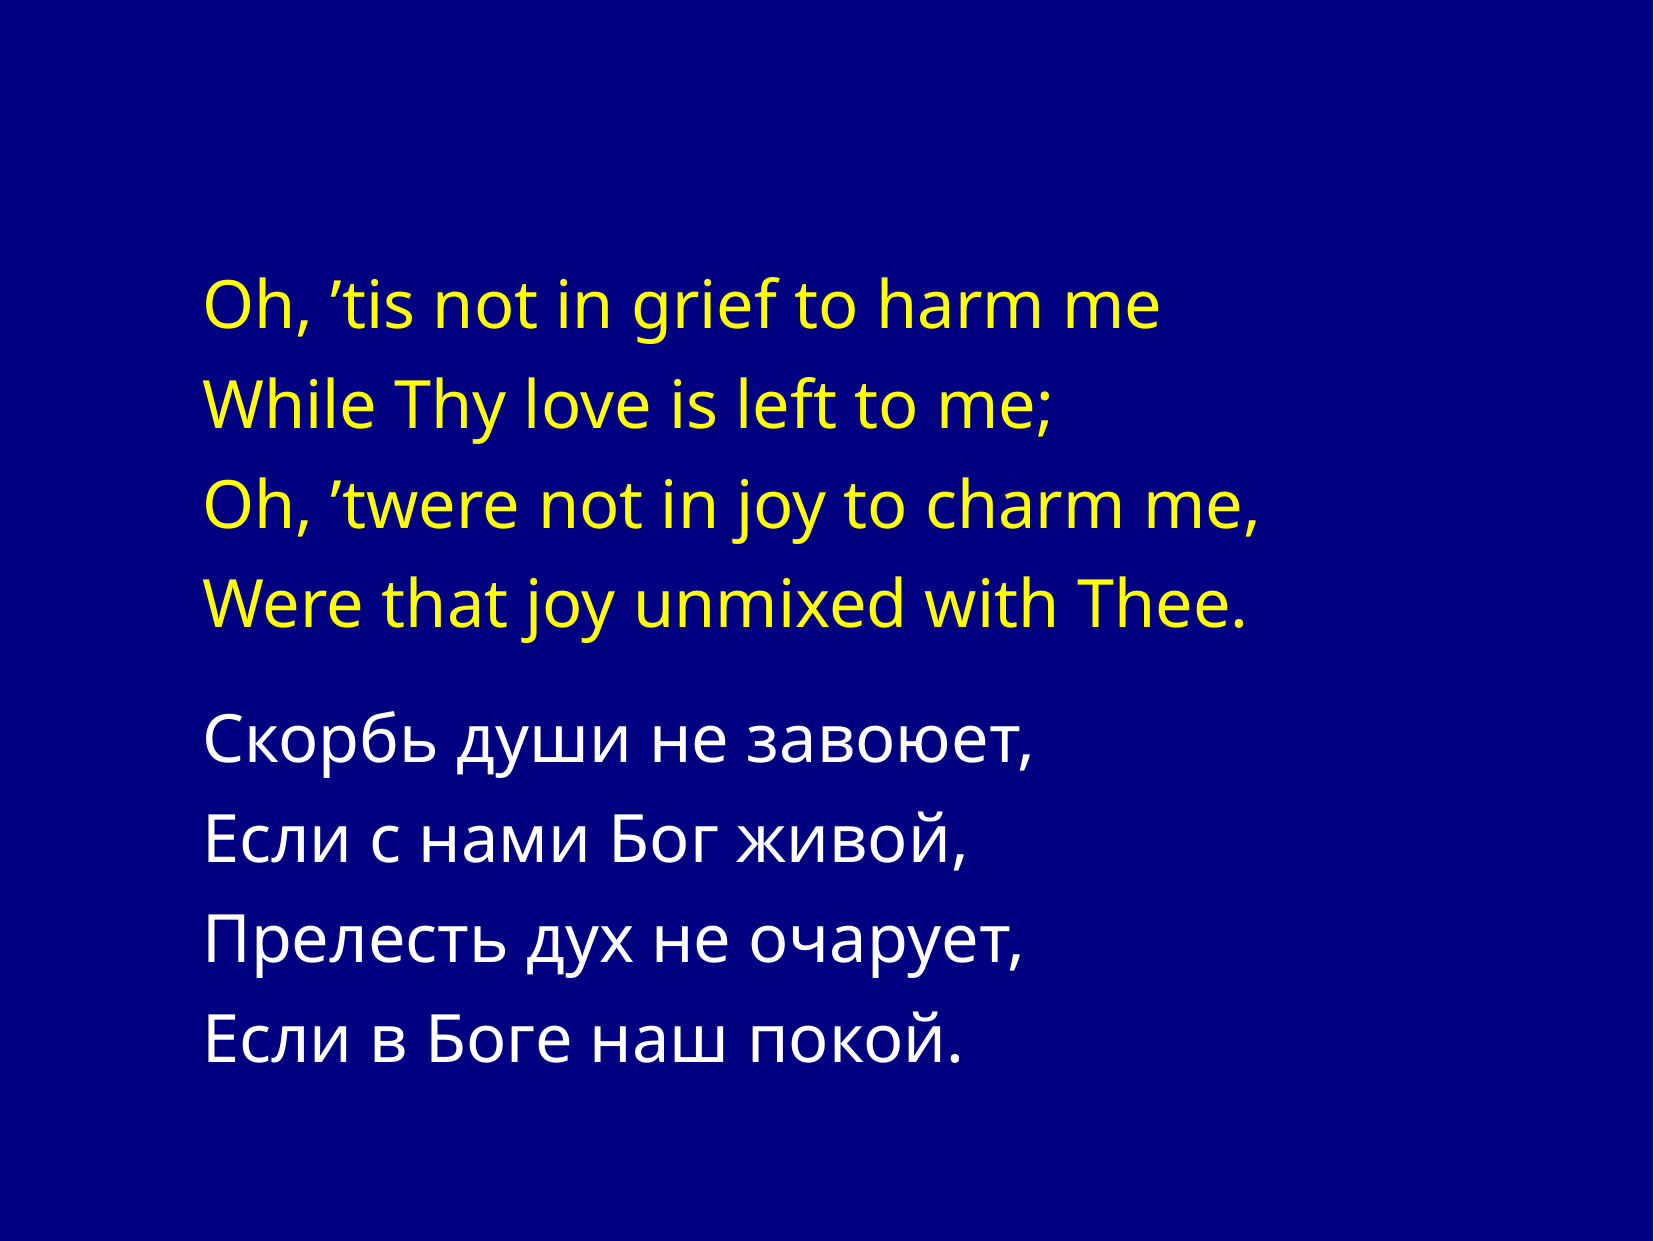

Oh, ’tis not in grief to harm me
	While Thy love is left to me;
	Oh, ’twere not in joy to charm me,
	Were that joy unmixed with Thee.
	Скорбь души не завоюет,
	Если с нами Бог живой,
	Прелесть дух не очарует,
	Если в Боге наш покой.